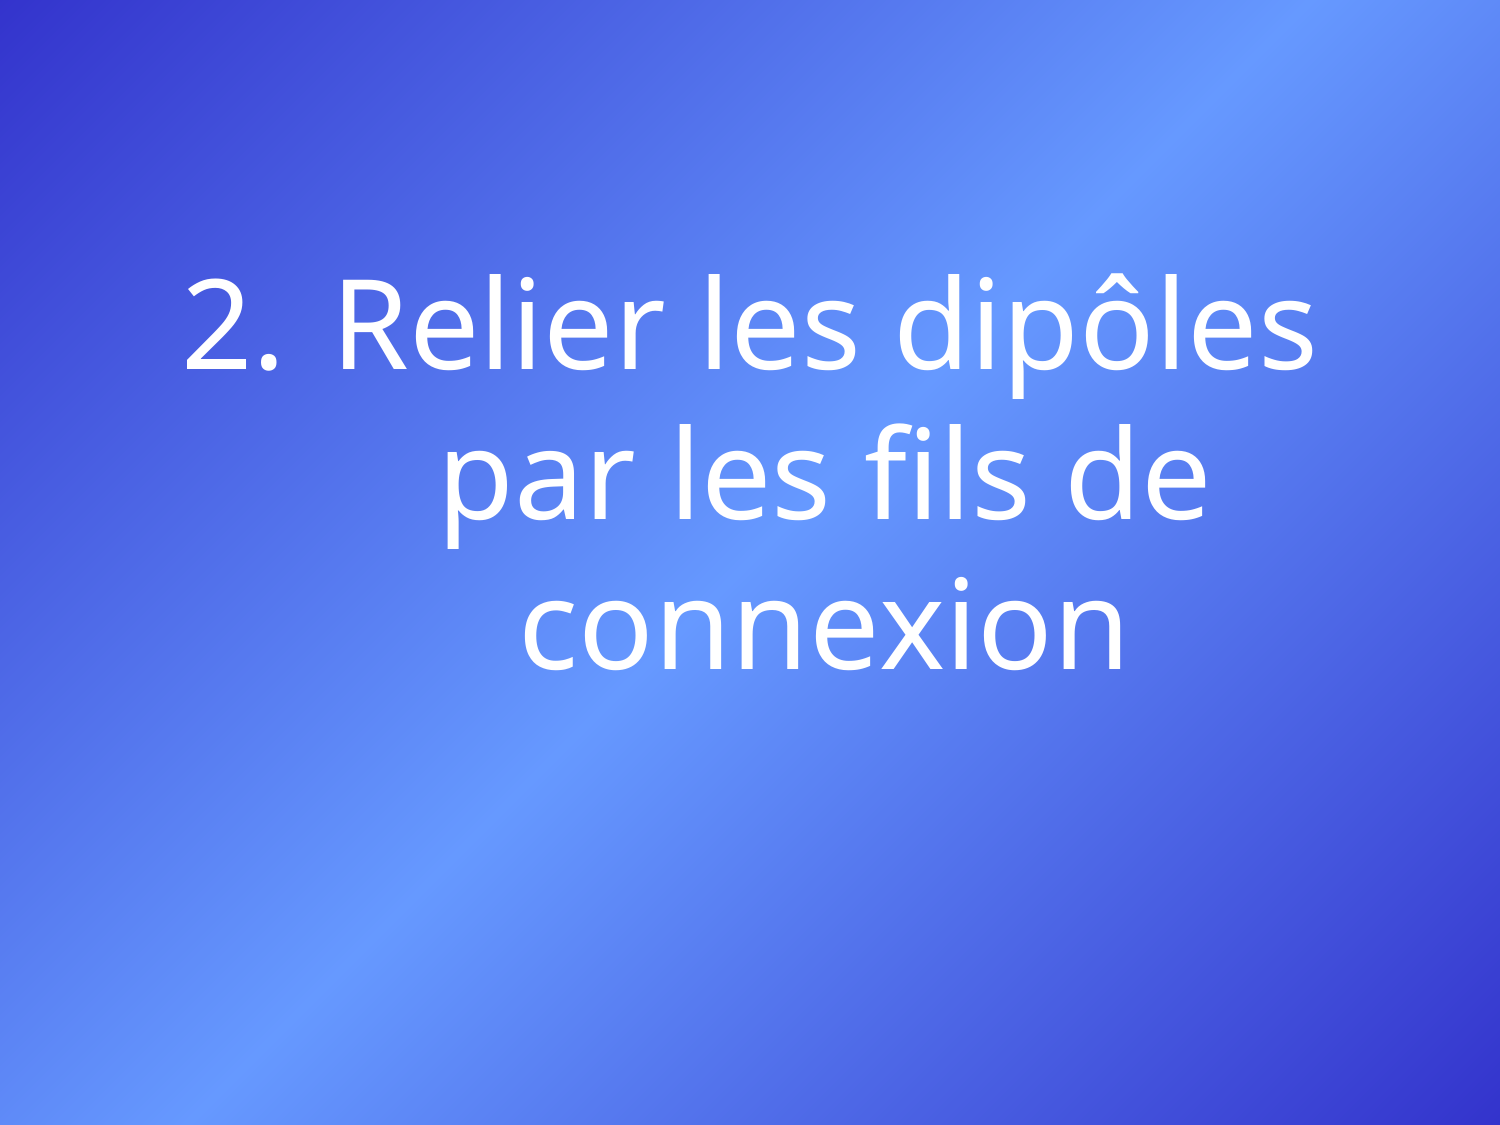

# Relier les dipôles par les fils de connexion